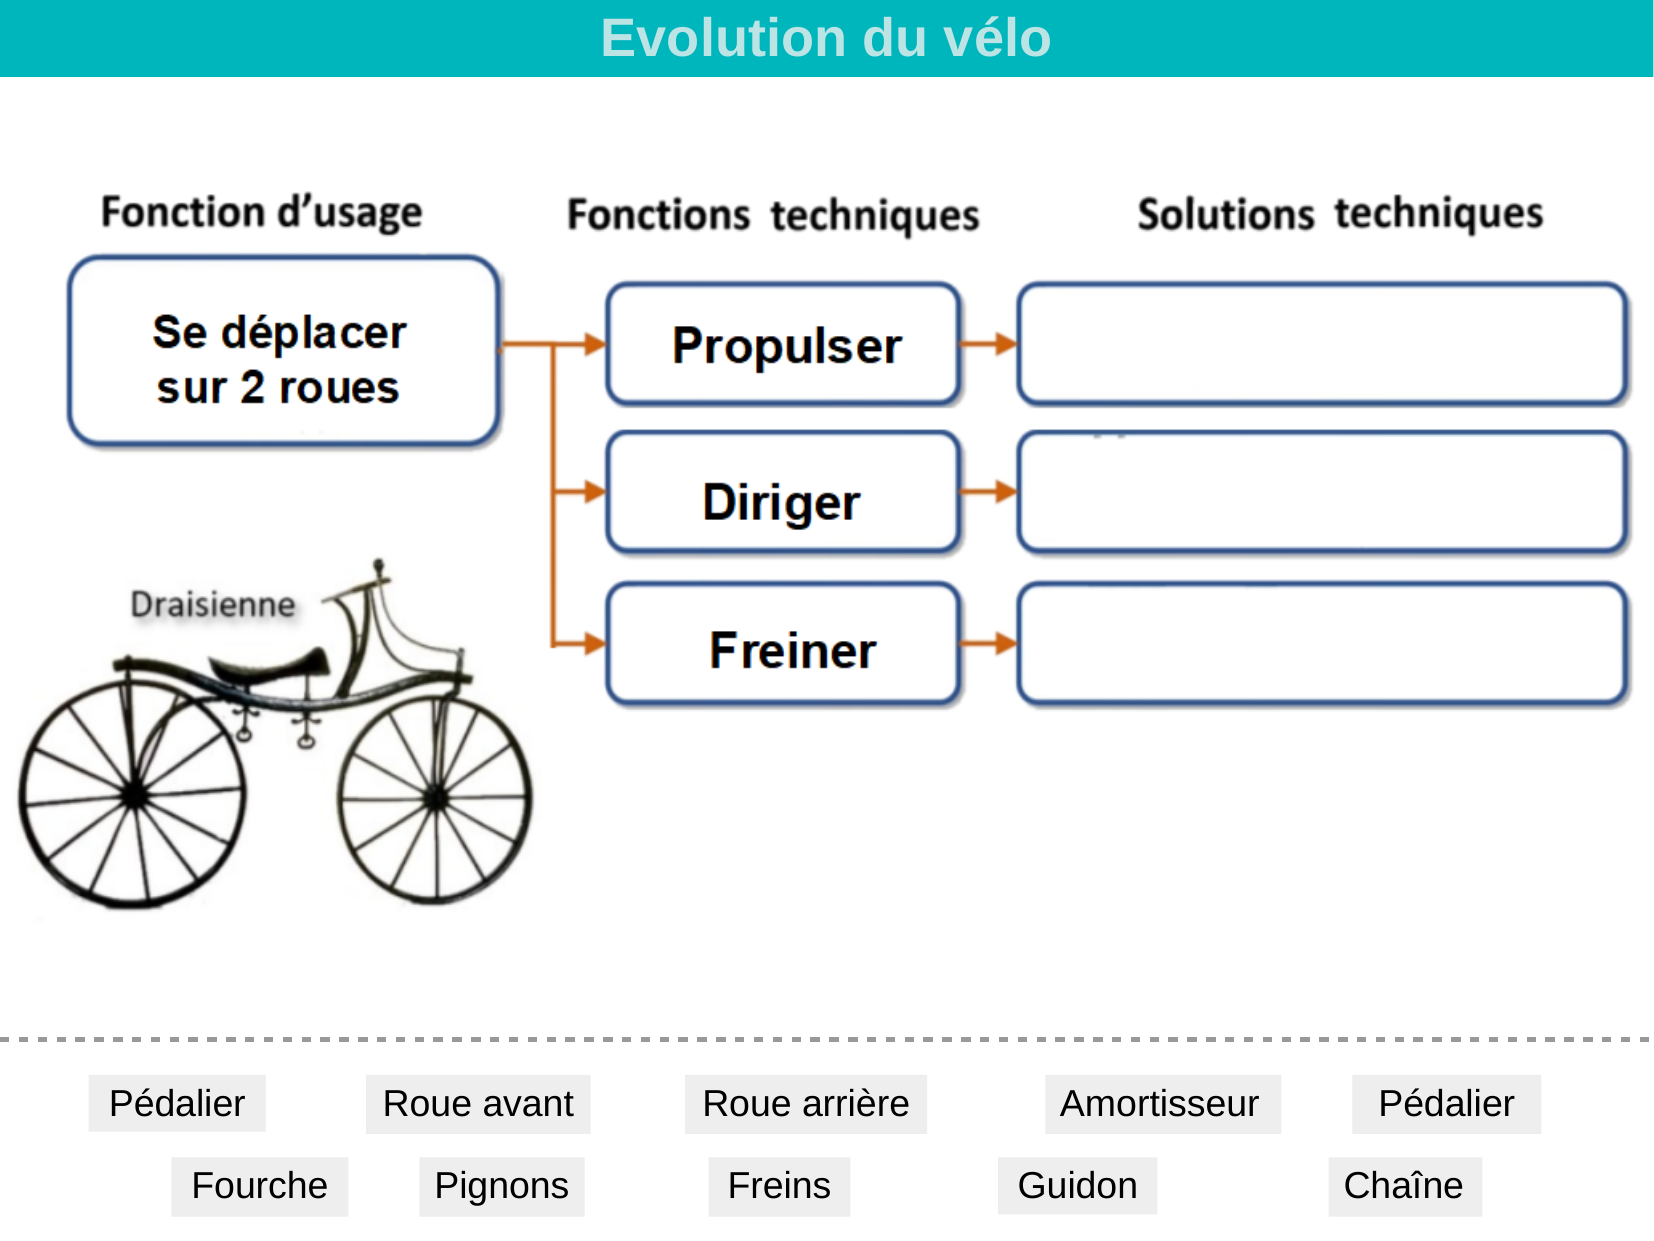

Evolution du vélo
Pédalier
Roue avant
Roue arrière
Amortisseur
Pédalier
Fourche
Pignons
Freins
Guidon
Chaîne